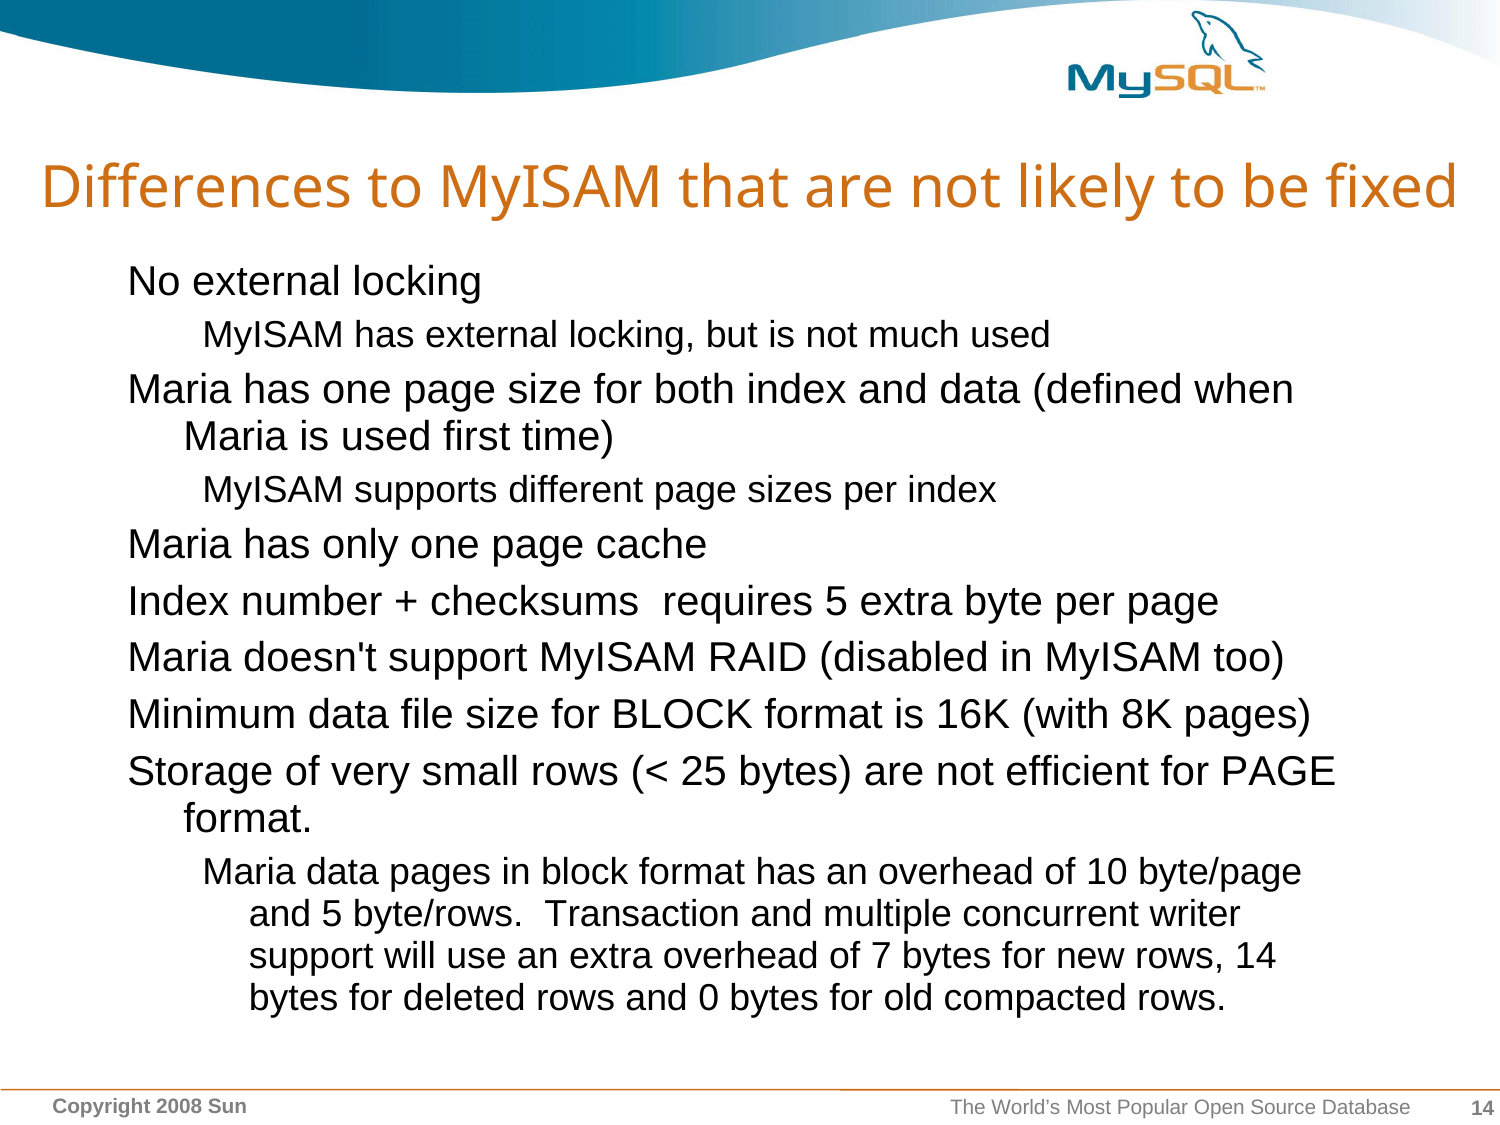

# Differences to MyISAM that are not likely to be fixed
No external locking
MyISAM has external locking, but is not much used
Maria has one page size for both index and data (defined when Maria is used first time)‏
MyISAM supports different page sizes per index
Maria has only one page cache
Index number + checksums requires 5 extra byte per page
Maria doesn't support MyISAM RAID (disabled in MyISAM too)‏
Minimum data file size for BLOCK format is 16K (with 8K pages)‏
Storage of very small rows (< 25 bytes) are not efficient for PAGE format.
Maria data pages in block format has an overhead of 10 byte/page and 5 byte/rows. Transaction and multiple concurrent writer support will use an extra overhead of 7 bytes for new rows, 14 bytes for deleted rows and 0 bytes for old compacted rows.